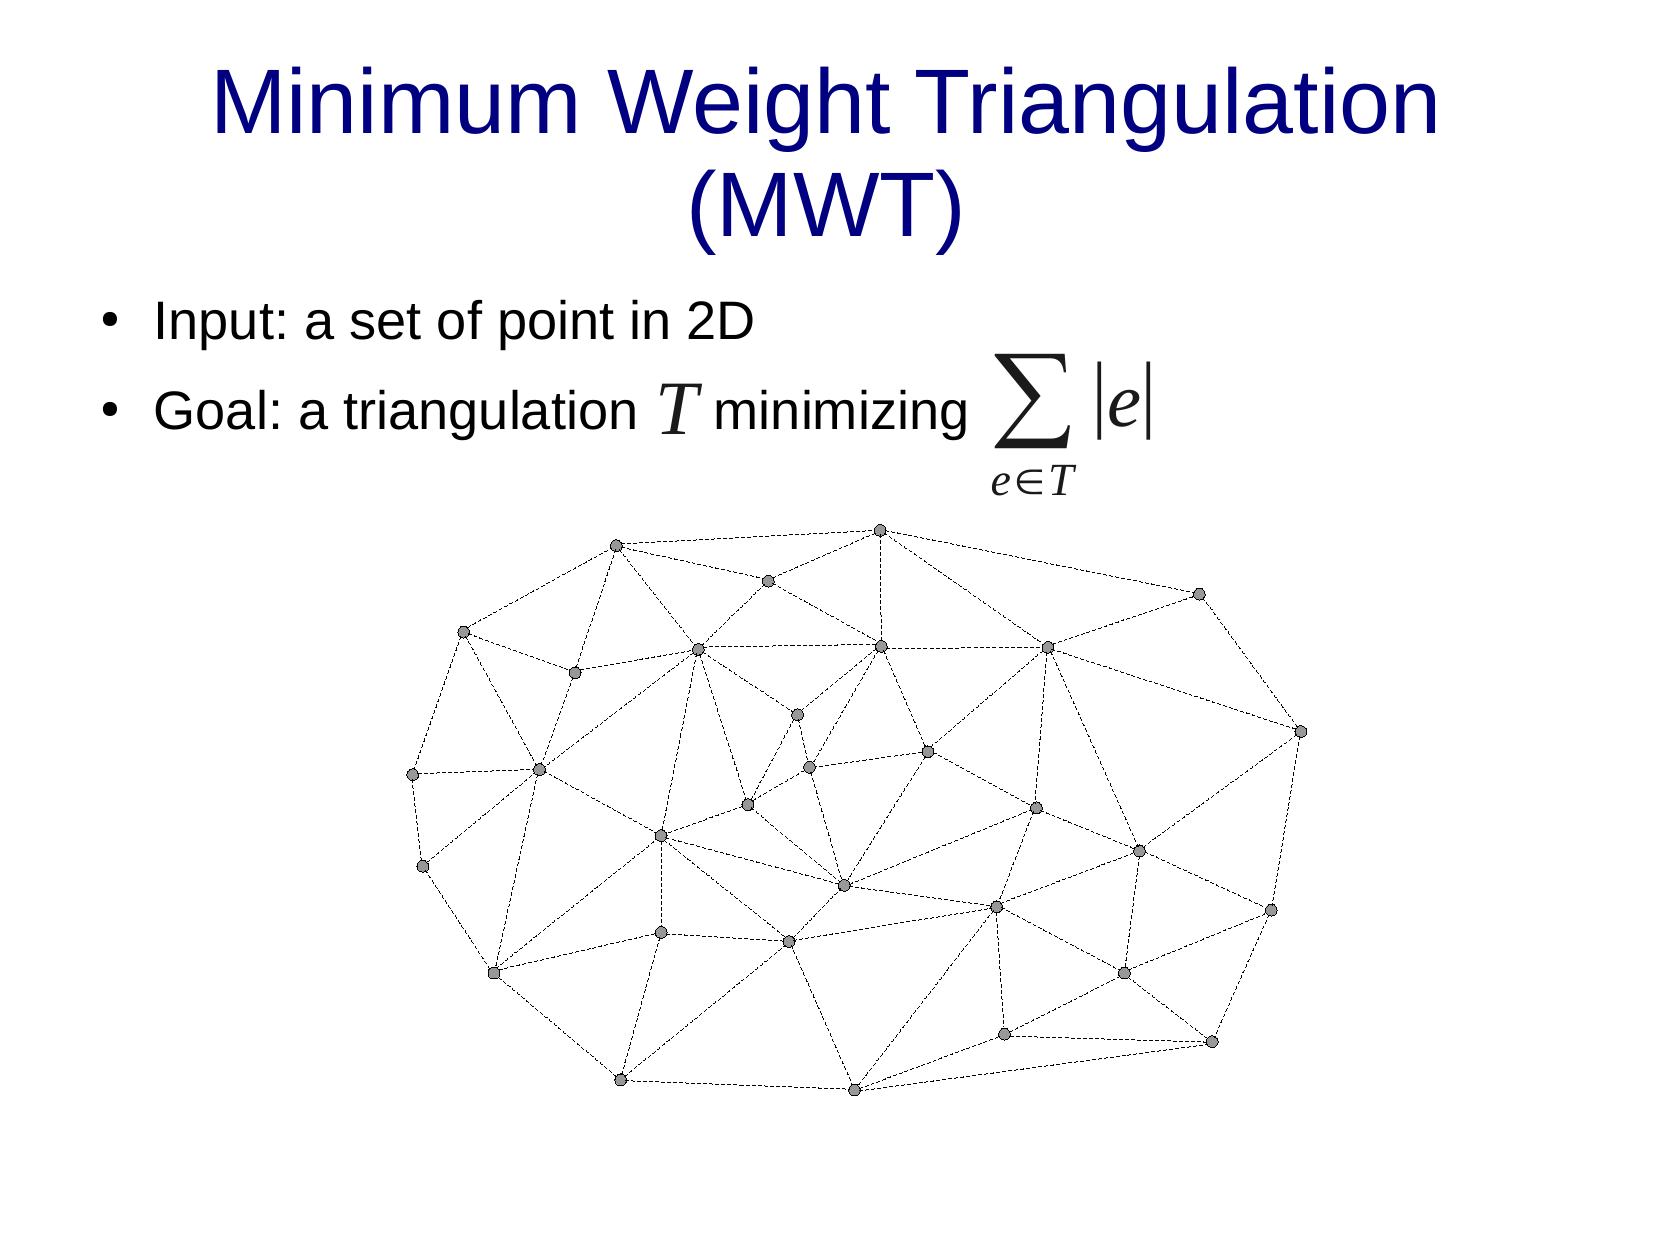

# Minimum Weight Triangulation (MWT)
Input: a set of point in 2D
Goal: a triangulation minimizing